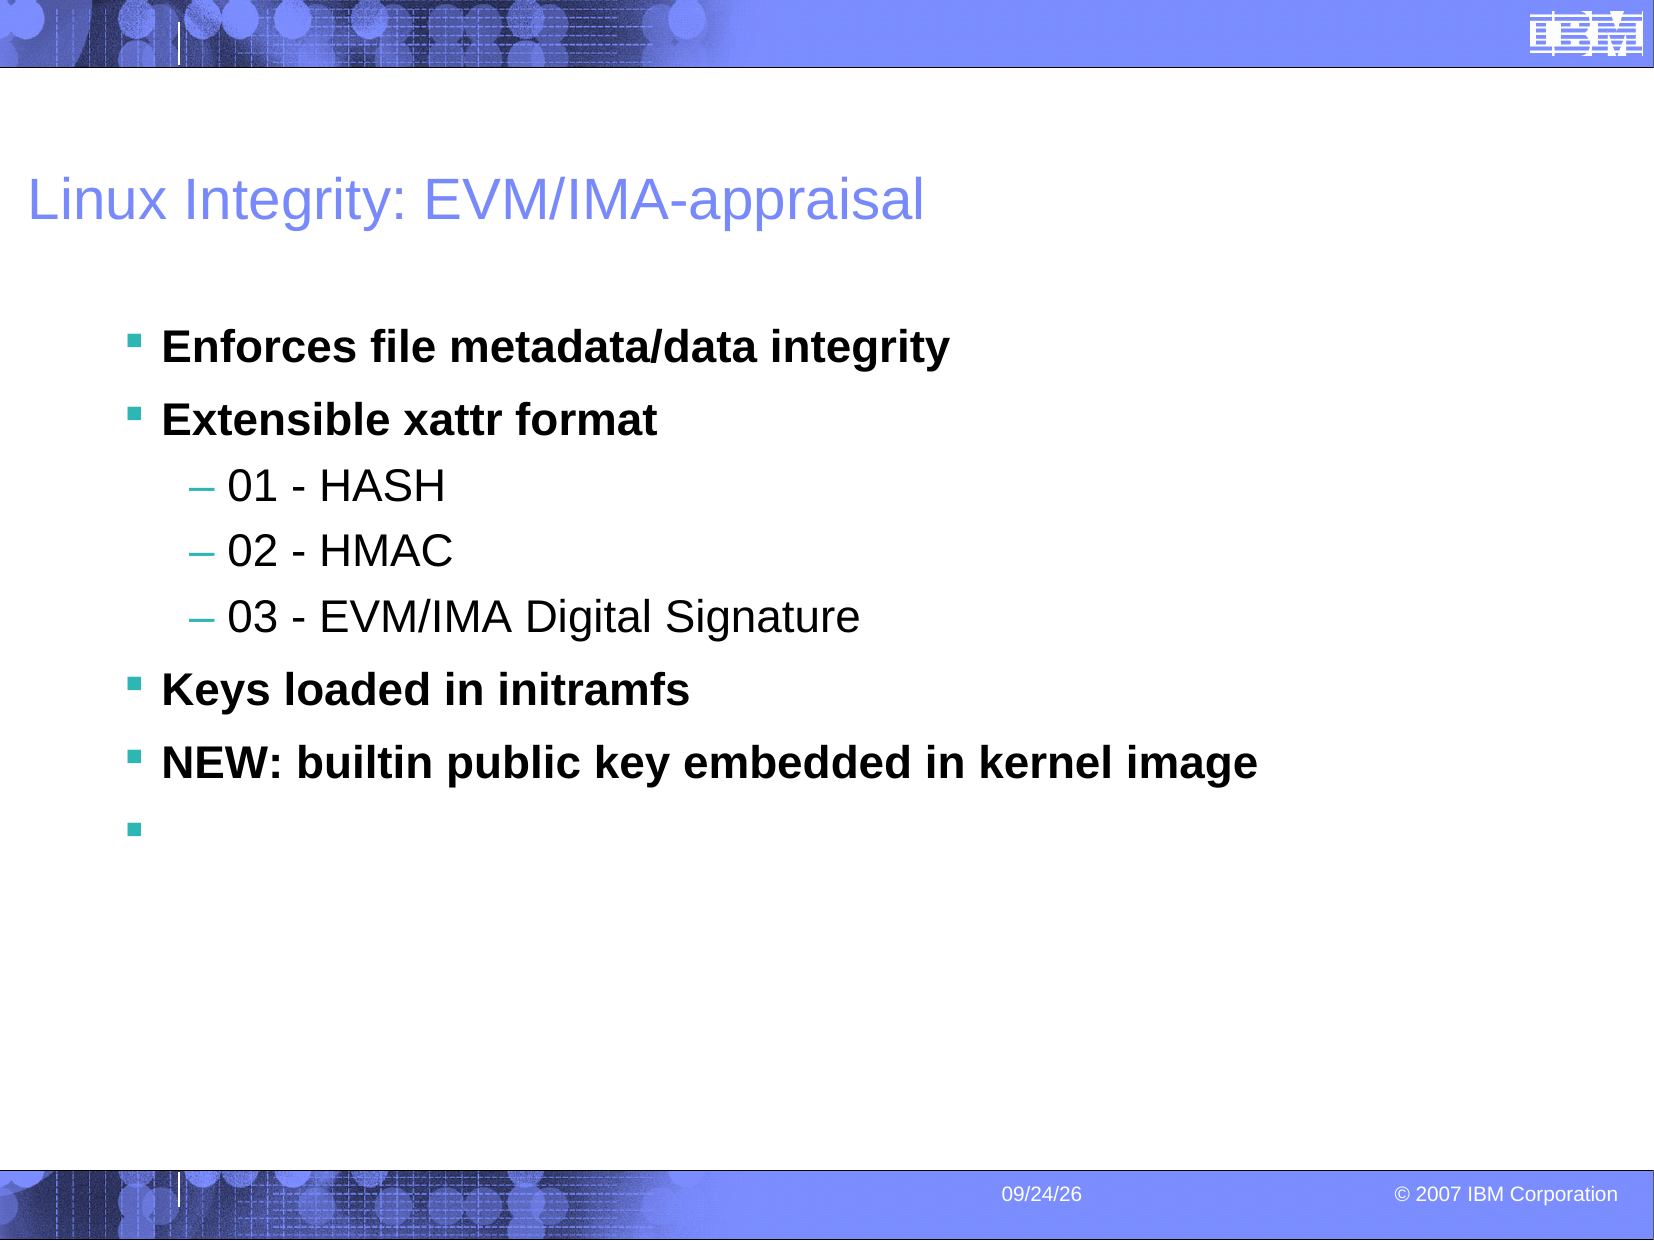

# Linux Integrity: EVM/IMA-appraisal
Enforces file metadata/data integrity
Extensible xattr format
01 - HASH
02 - HMAC
03 - EVM/IMA Digital Signature
Keys loaded in initramfs
NEW: builtin public key embedded in kernel image